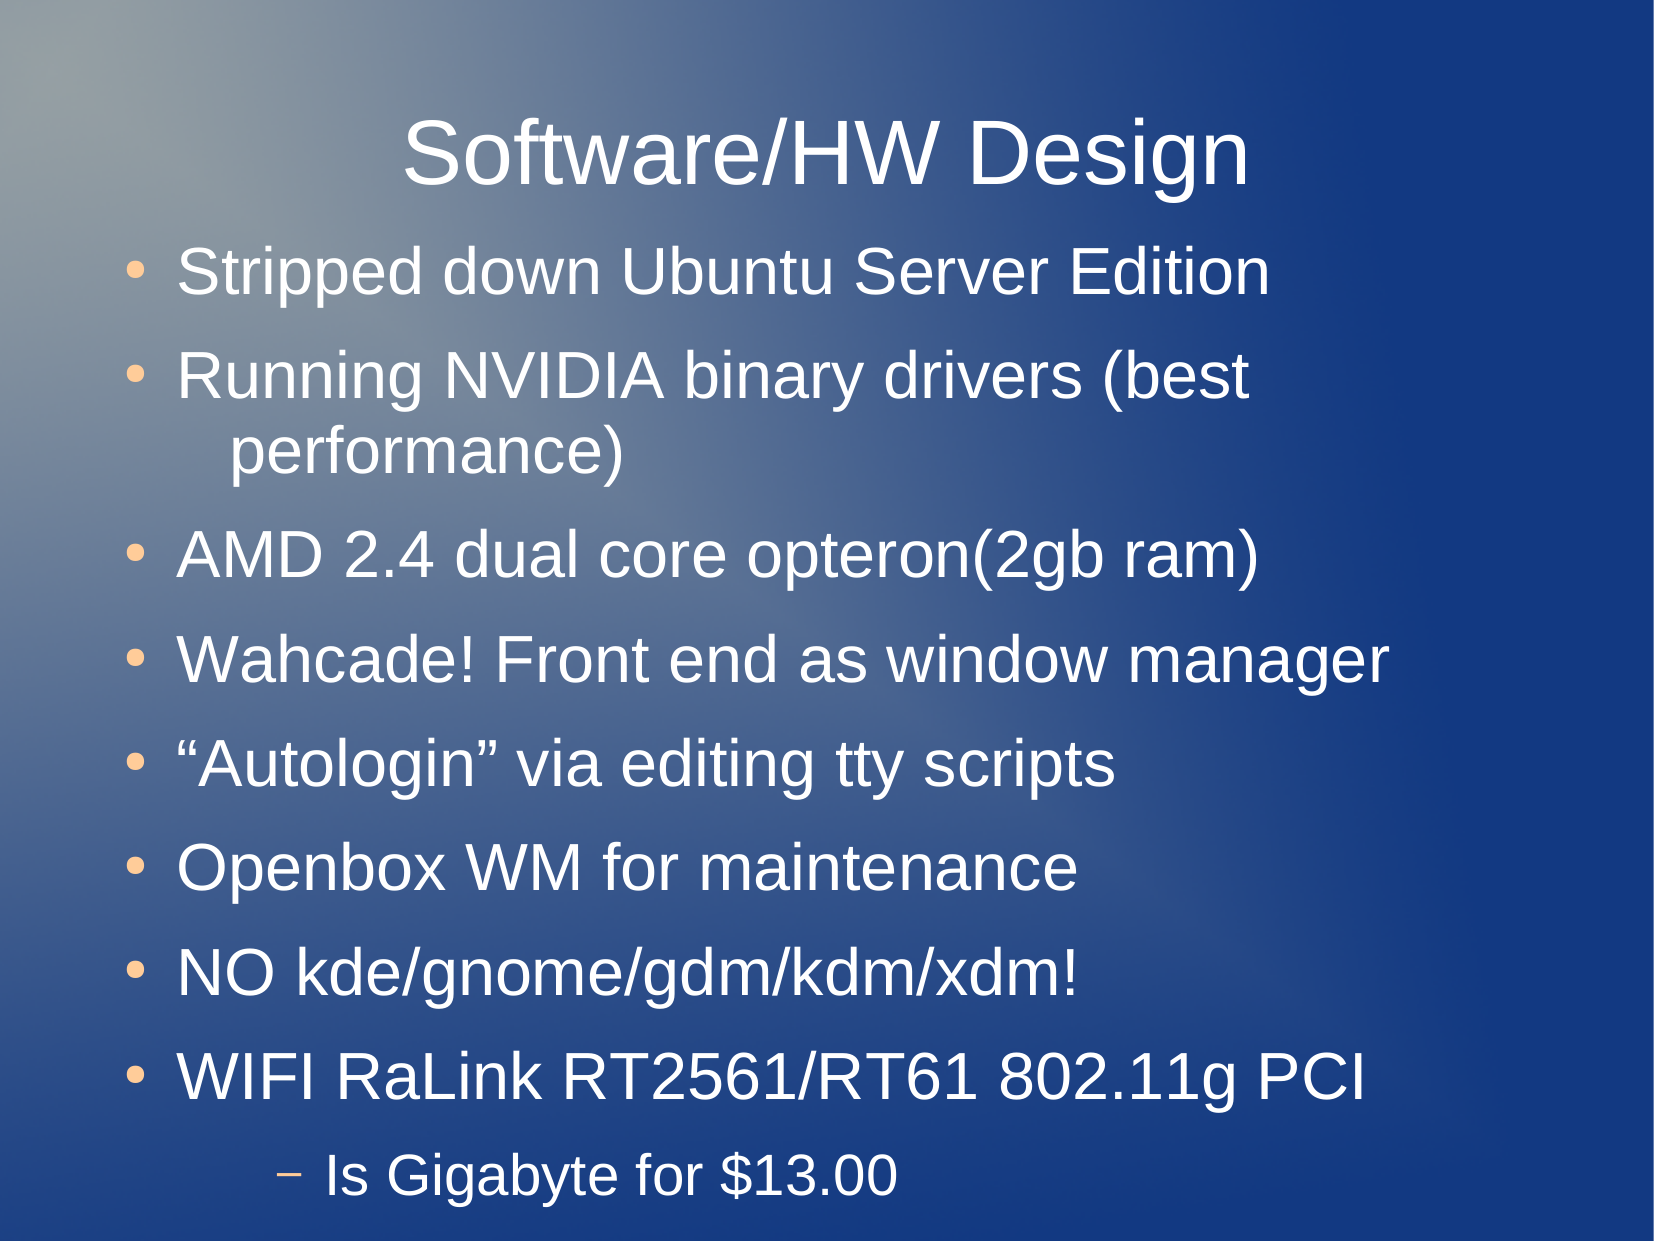

# Software/HW Design
Stripped down Ubuntu Server Edition
Running NVIDIA binary drivers (best performance)
AMD 2.4 dual core opteron(2gb ram)
Wahcade! Front end as window manager
“Autologin” via editing tty scripts
Openbox WM for maintenance
NO kde/gnome/gdm/kdm/xdm!
WIFI RaLink RT2561/RT61 802.11g PCI
Is Gigabyte for $13.00